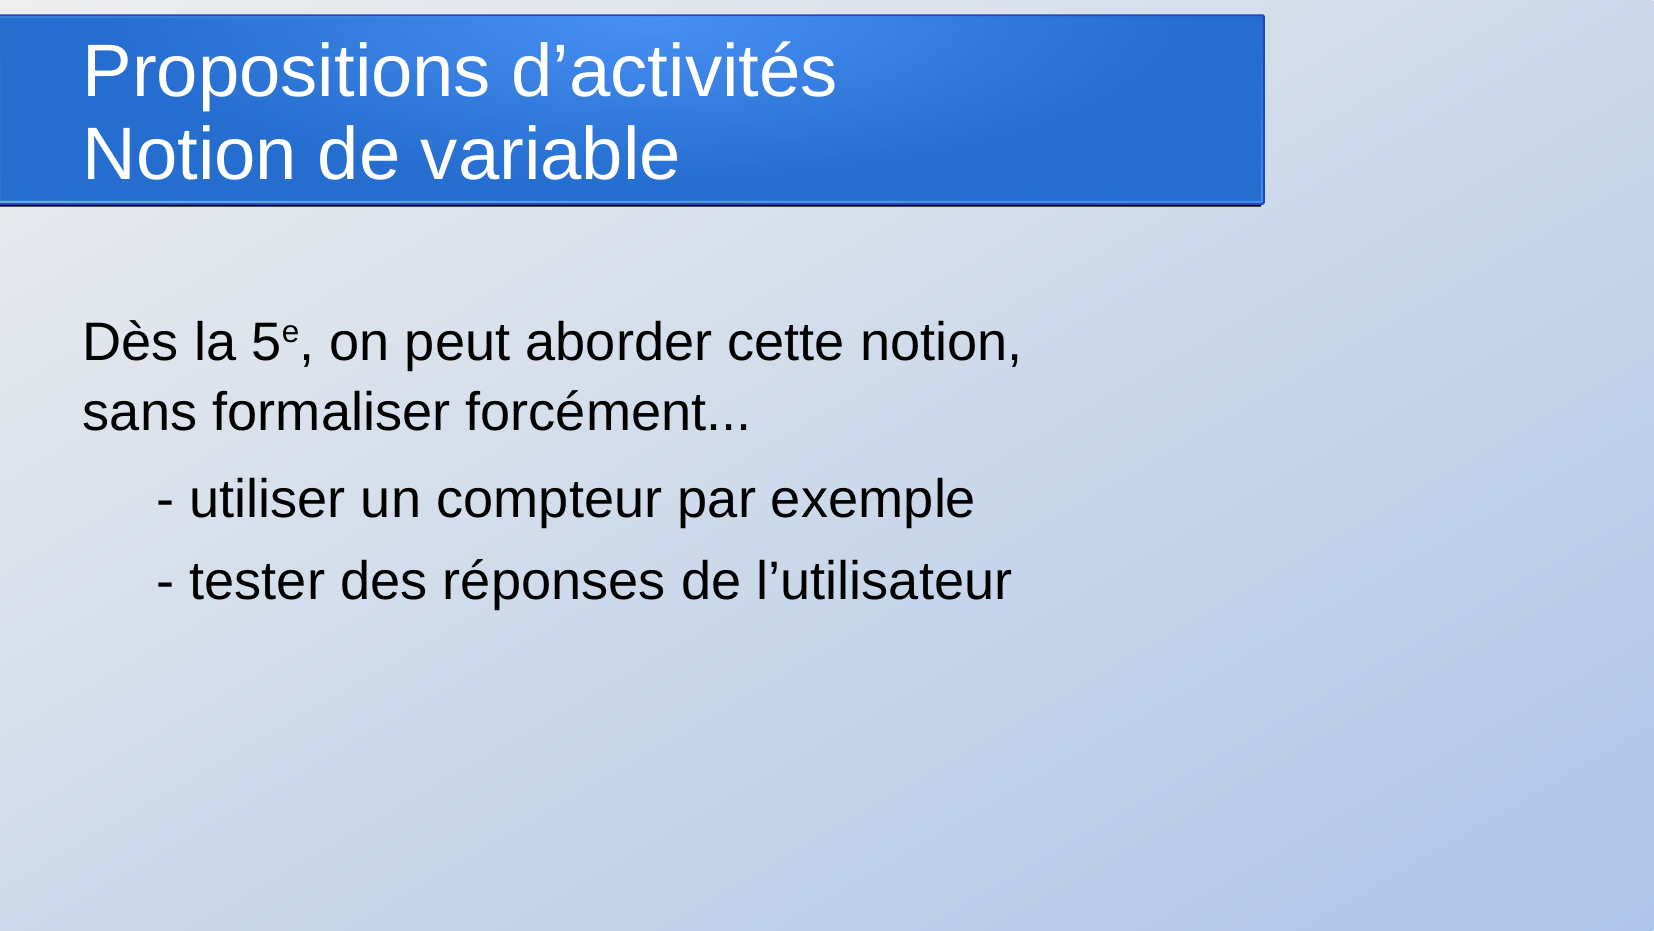

# Propositions d’activités Notion de variable
Dès la 5e, on peut aborder cette notion,
sans formaliser forcément...
	- utiliser un compteur par exemple
	- tester des réponses de l’utilisateur